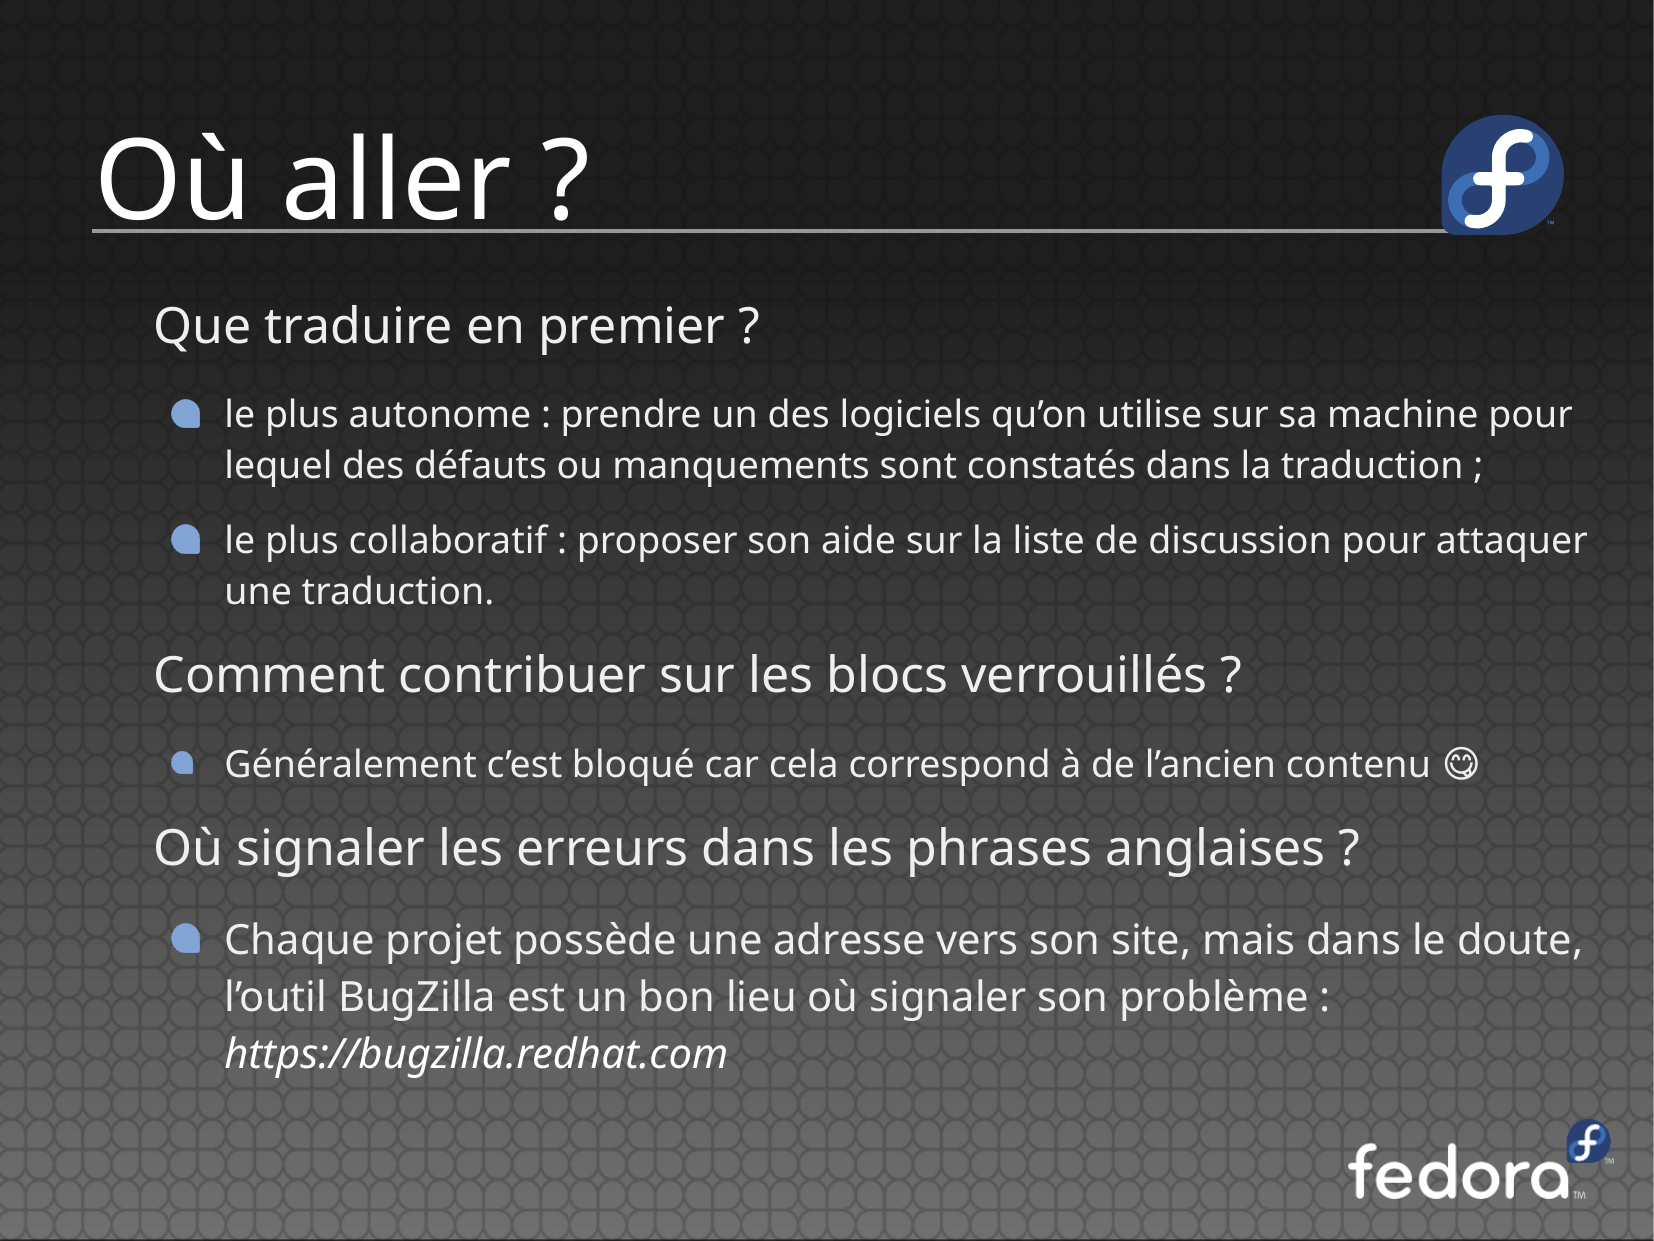

Où aller ?
# Que traduire en premier ?
le plus autonome : prendre un des logiciels qu’on utilise sur sa machine pour lequel des défauts ou manquements sont constatés dans la traduction ;
le plus collaboratif : proposer son aide sur la liste de discussion pour attaquer une traduction.
Comment contribuer sur les blocs verrouillés ?
Généralement c’est bloqué car cela correspond à de l’ancien contenu 😋
Où signaler les erreurs dans les phrases anglaises ?
Chaque projet possède une adresse vers son site, mais dans le doute, l’outil BugZilla est un bon lieu où signaler son problème : https://bugzilla.redhat.com